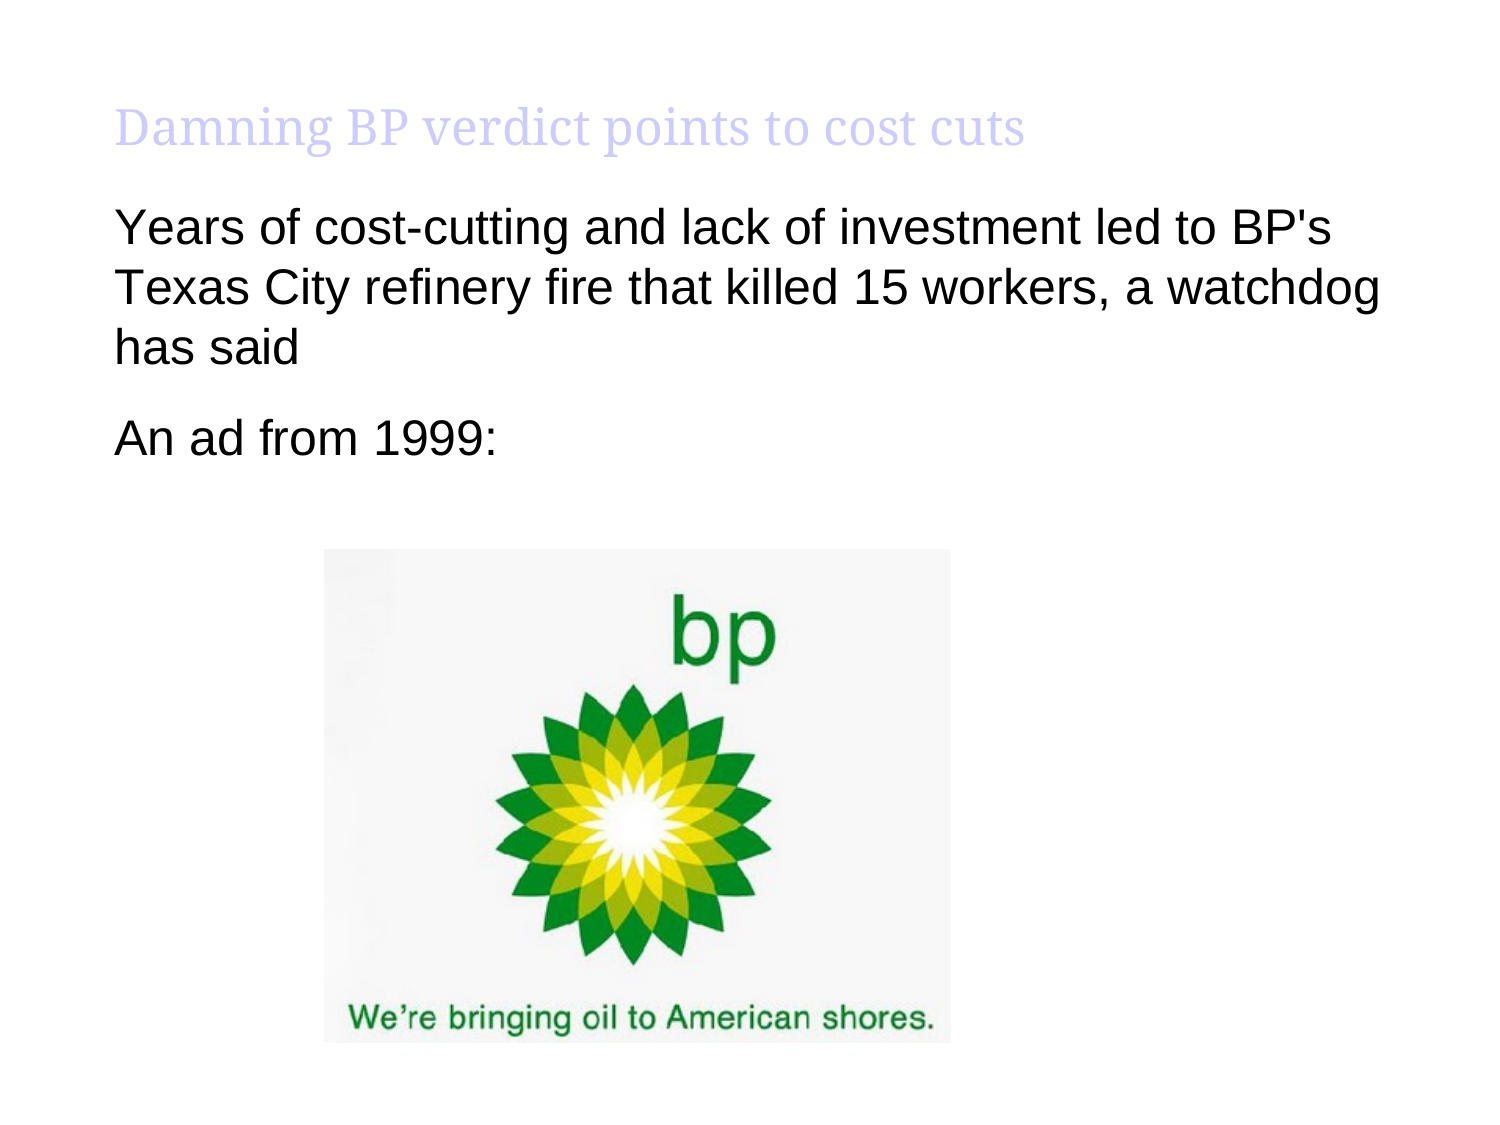

Damning BP verdict points to cost cuts
Years of cost-cutting and lack of investment led to BP's Texas City refinery fire that killed 15 workers, a watchdog has said
An ad from 1999: